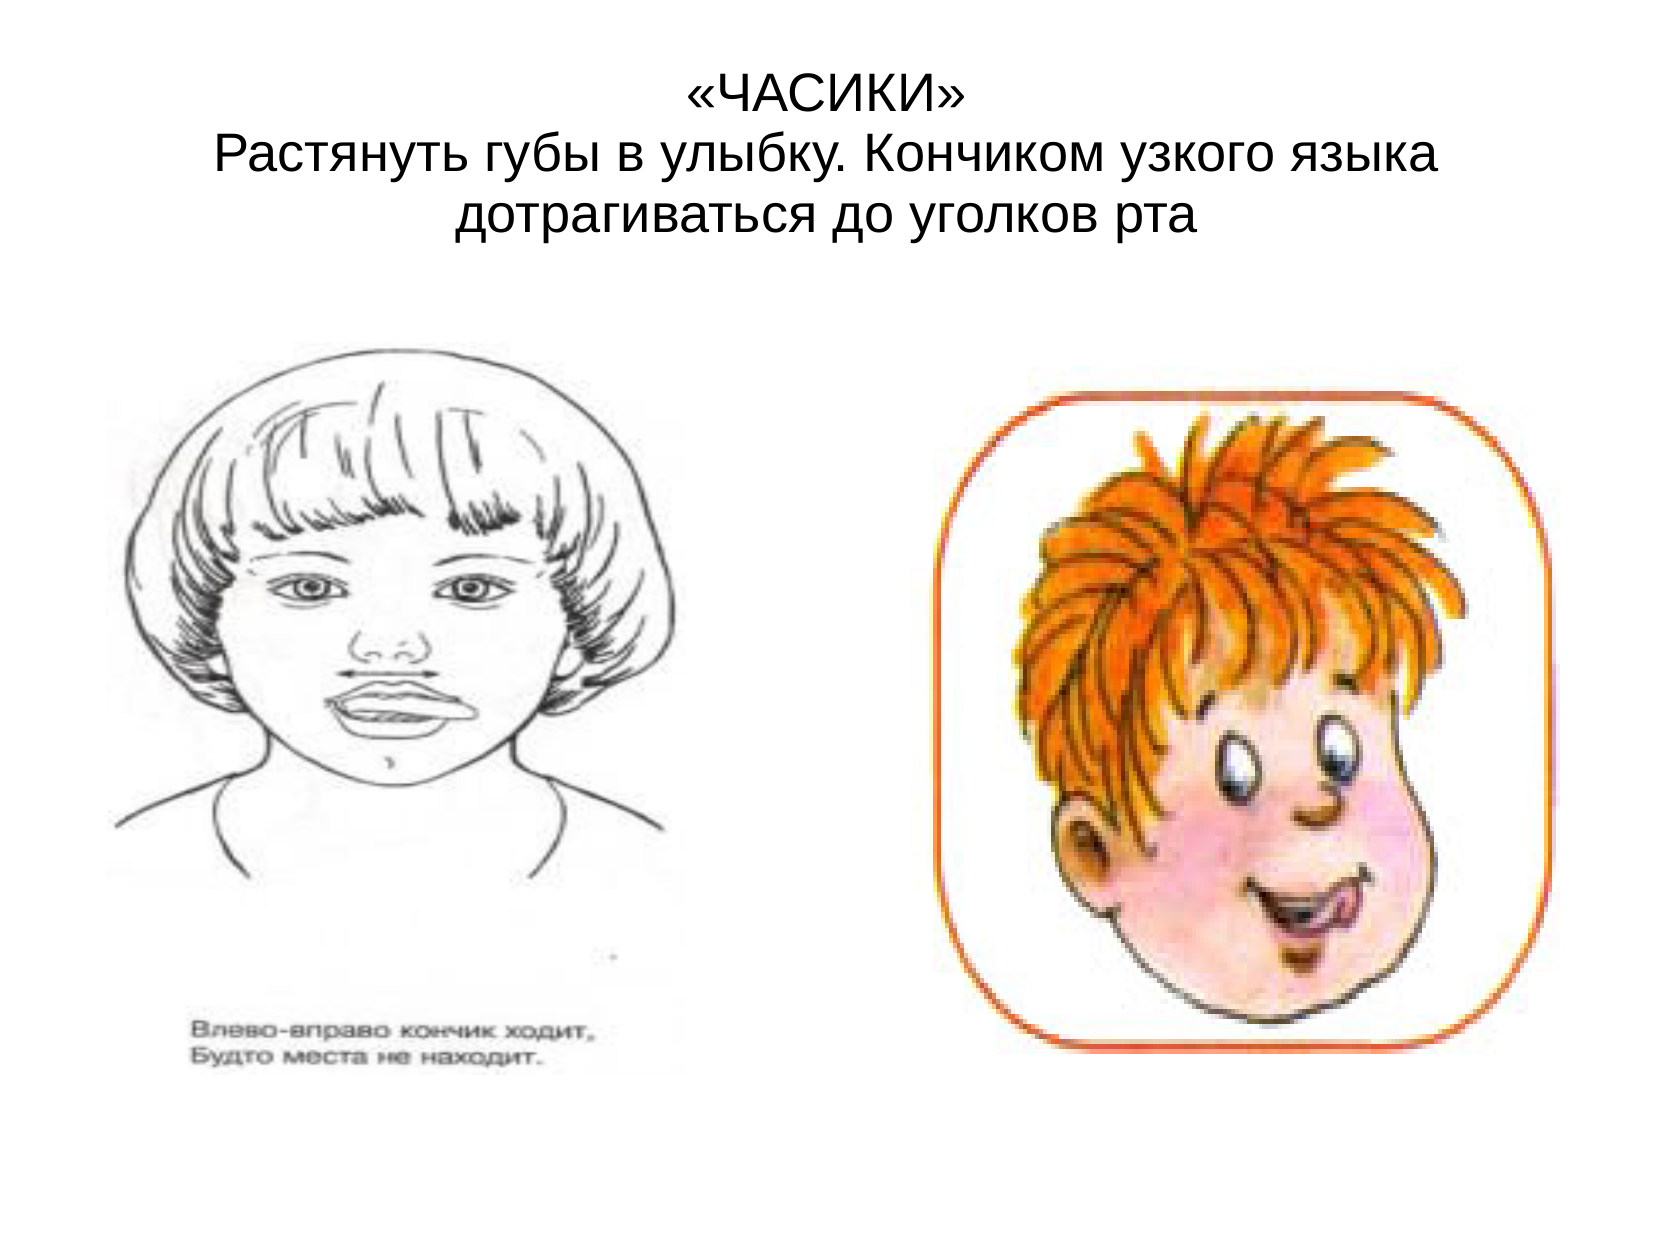

# «ЧАСИКИ» Растянуть губы в улыбку. Кончиком узкого языка дотрагиваться до уголков рта